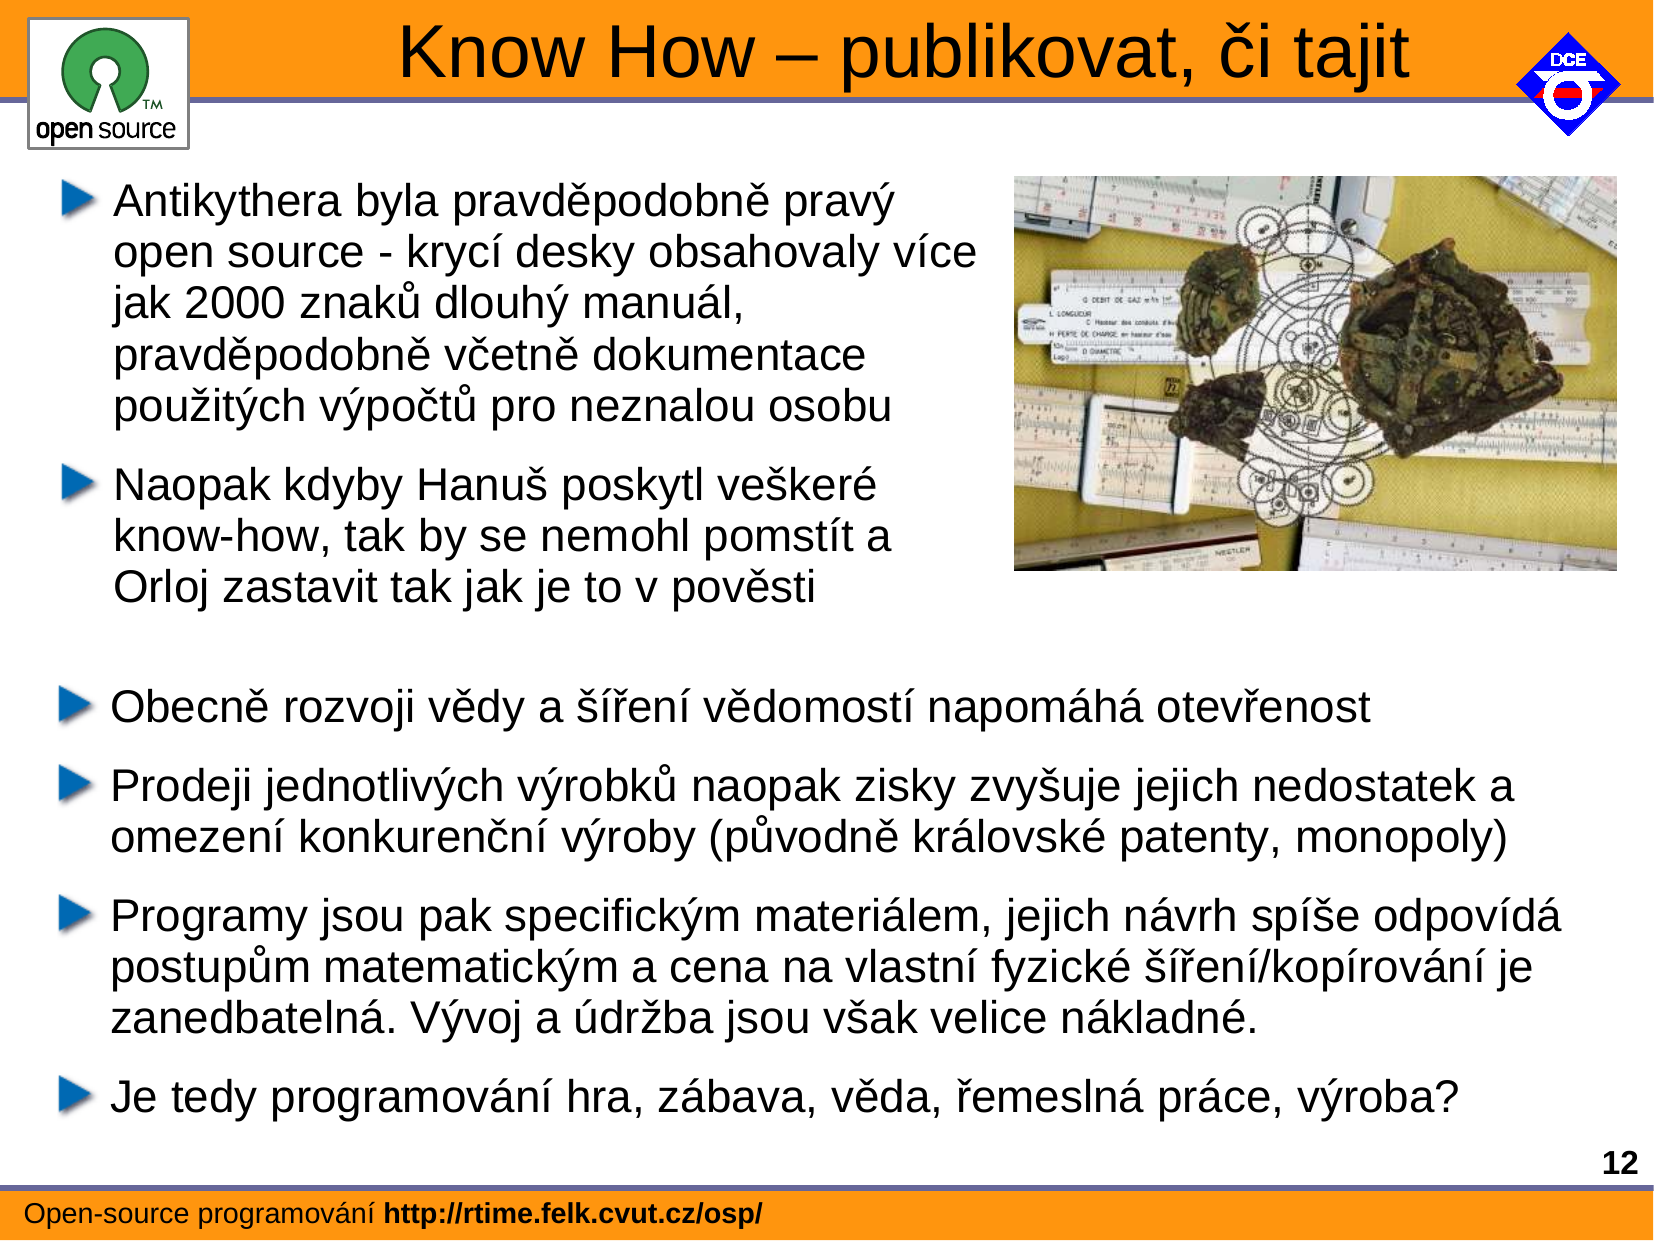

# Know How – publikovat, či tajit
Antikythera byla pravděpodobně pravý open source - krycí desky obsahovaly více jak 2000 znaků dlouhý manuál, pravděpodobně včetně dokumentace použitých výpočtů pro neznalou osobu
Naopak kdyby Hanuš poskytl veškeré know-how, tak by se nemohl pomstít a Orloj zastavit tak jak je to v pověsti
Obecně rozvoji vědy a šíření vědomostí napomáhá otevřenost
Prodeji jednotlivých výrobků naopak zisky zvyšuje jejich nedostatek a omezení konkurenční výroby (původně královské patenty, monopoly)
Programy jsou pak specifickým materiálem, jejich návrh spíše odpovídá postupům matematickým a cena na vlastní fyzické šíření/kopírování je zanedbatelná. Vývoj a údržba jsou však velice nákladné.
Je tedy programování hra, zábava, věda, řemeslná práce, výroba?